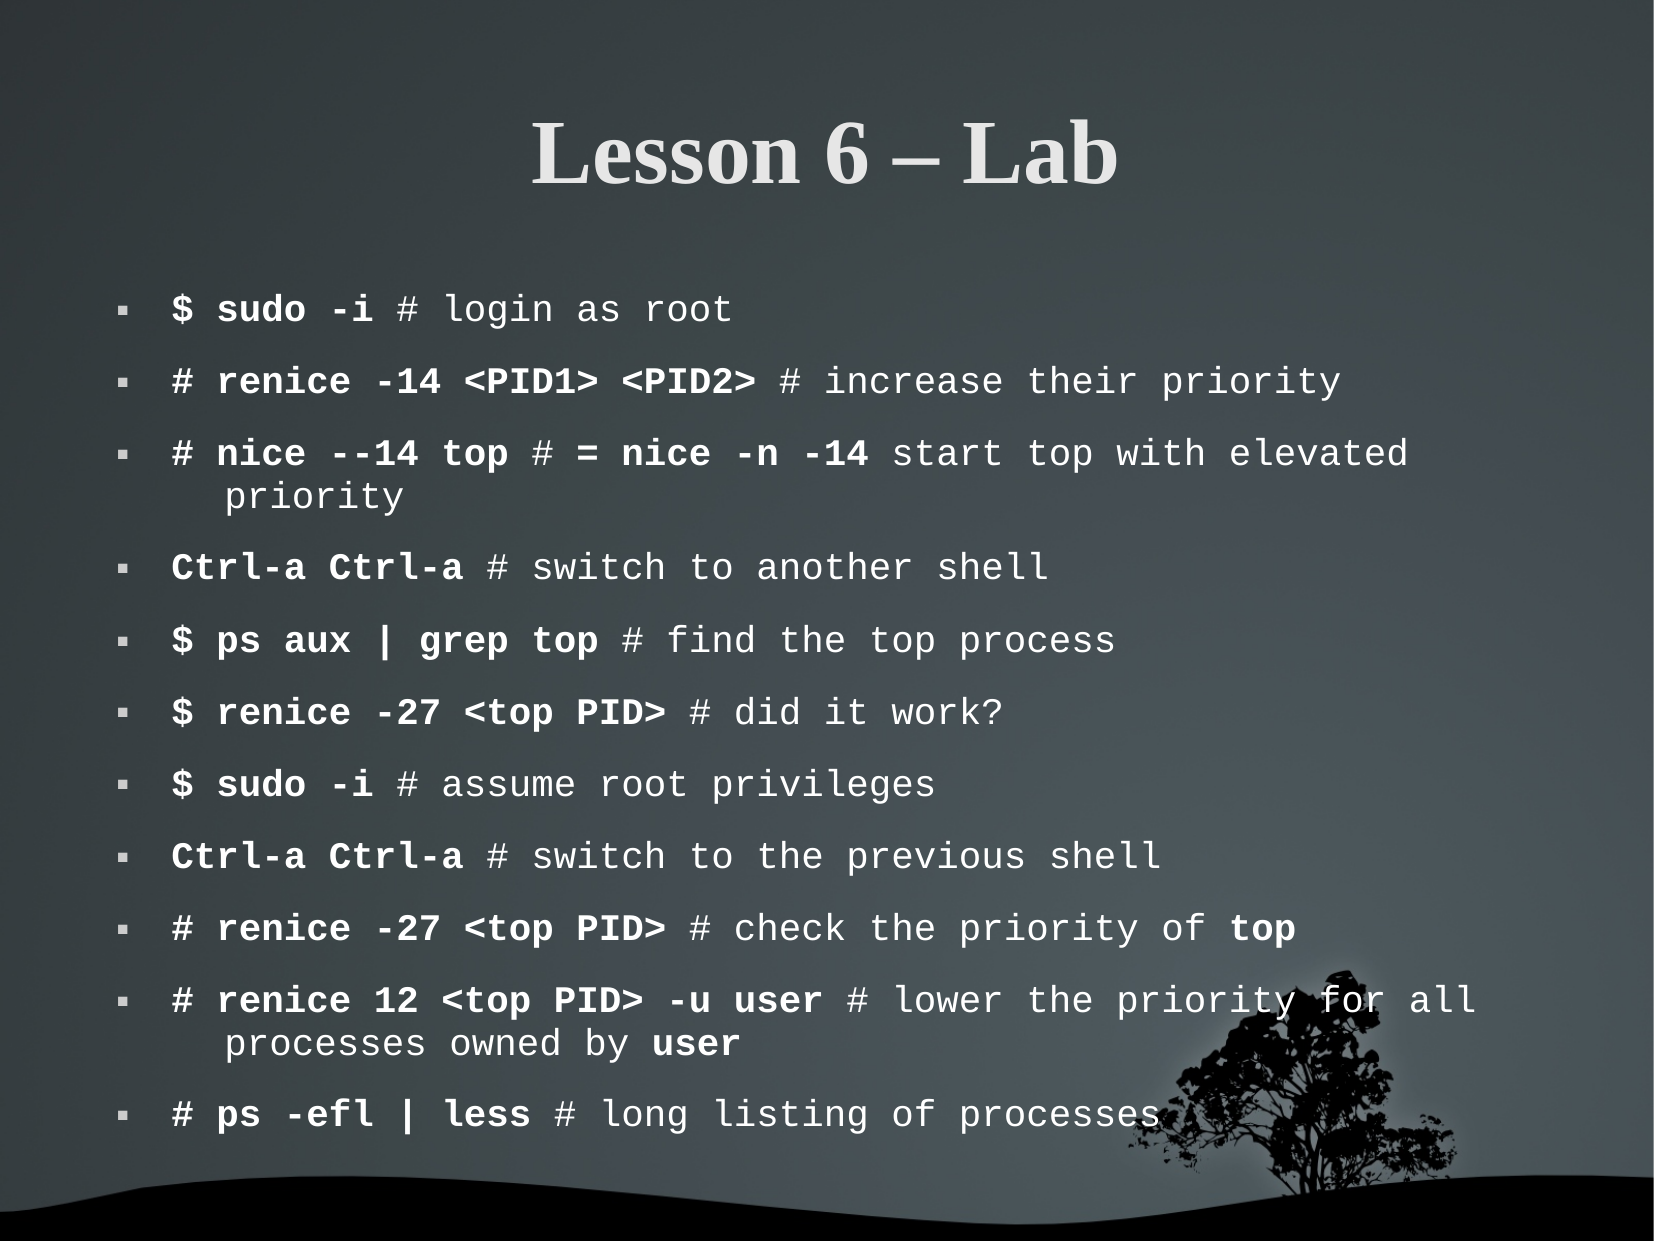

# Lesson 6 – Lab
$ sudo -i # login as root
# renice -14 <PID1> <PID2> # increase their priority
# nice --14 top # = nice -n -14 start top with elevated priority
Ctrl-a Ctrl-a # switch to another shell
$ ps aux | grep top # find the top process
$ renice -27 <top PID> # did it work?
$ sudo -i # assume root privileges
Ctrl-a Ctrl-a # switch to the previous shell
# renice -27 <top PID> # check the priority of top
# renice 12 <top PID> -u user # lower the priority for all processes owned by user
# ps -efl | less # long listing of processes